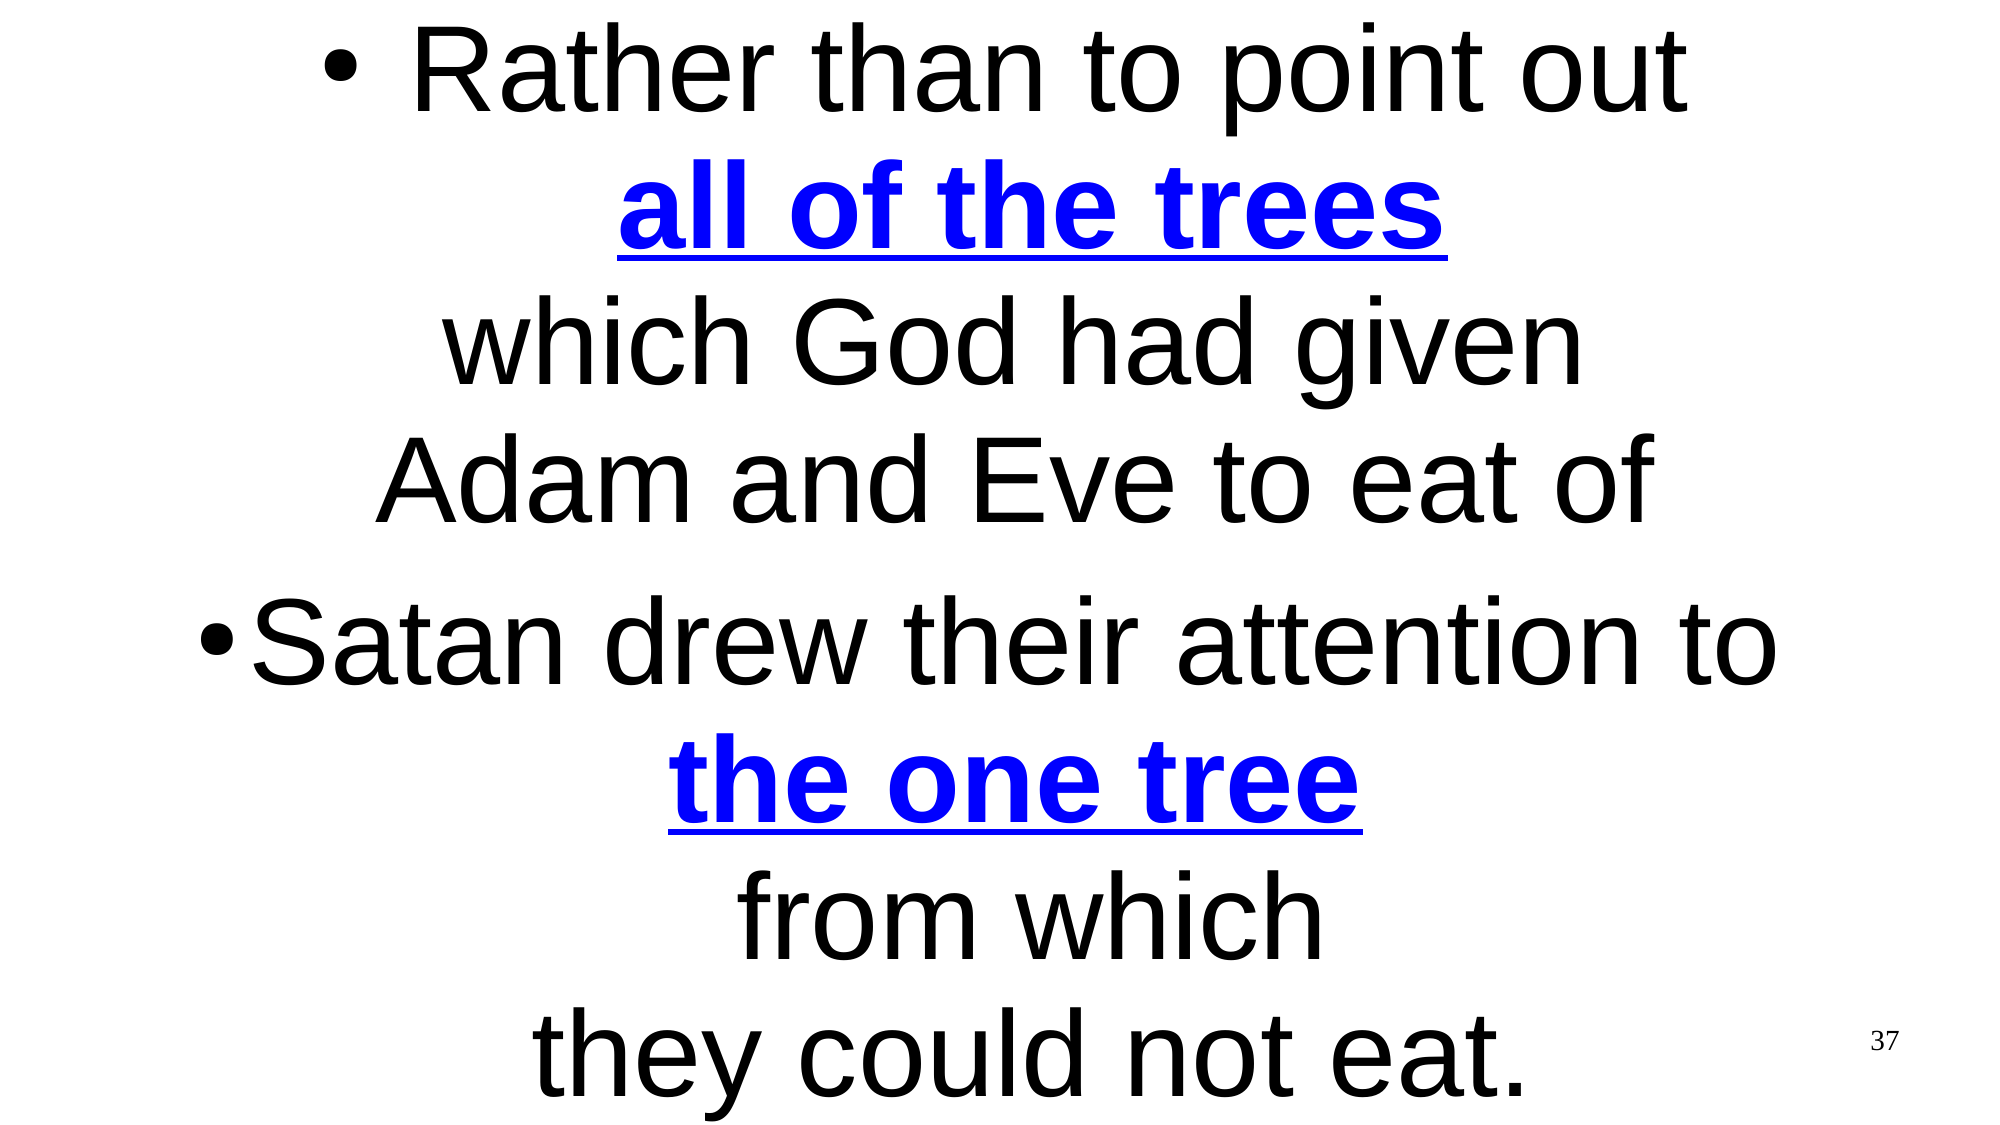

# Rather than to point out all of the trees which God had given Adam and Eve to eat of
Satan drew their attention to
the one tree
from which
 they could not eat.
37